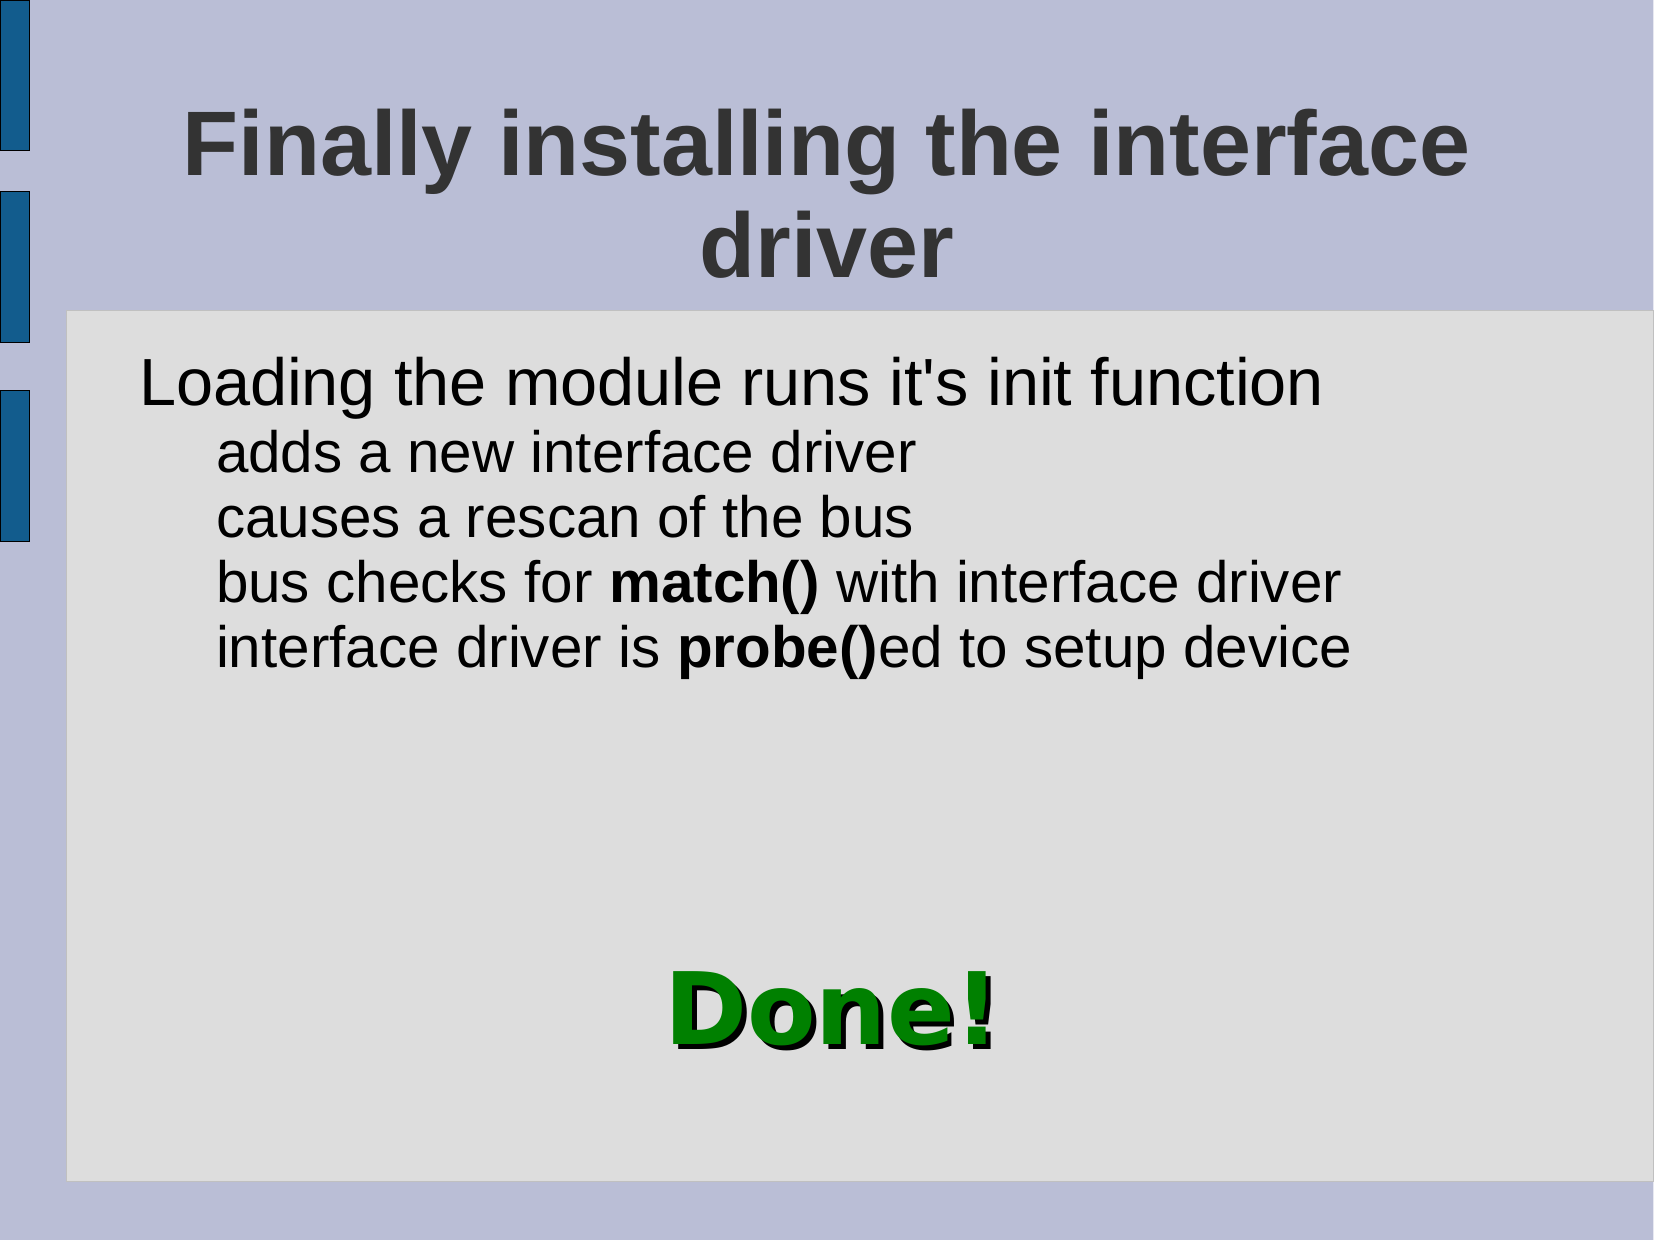

# Finally installing the interface driver
Loading the module runs it's init function
adds a new interface driver
causes a rescan of the bus
bus checks for match() with interface driver
interface driver is probe()ed to setup device
Done!